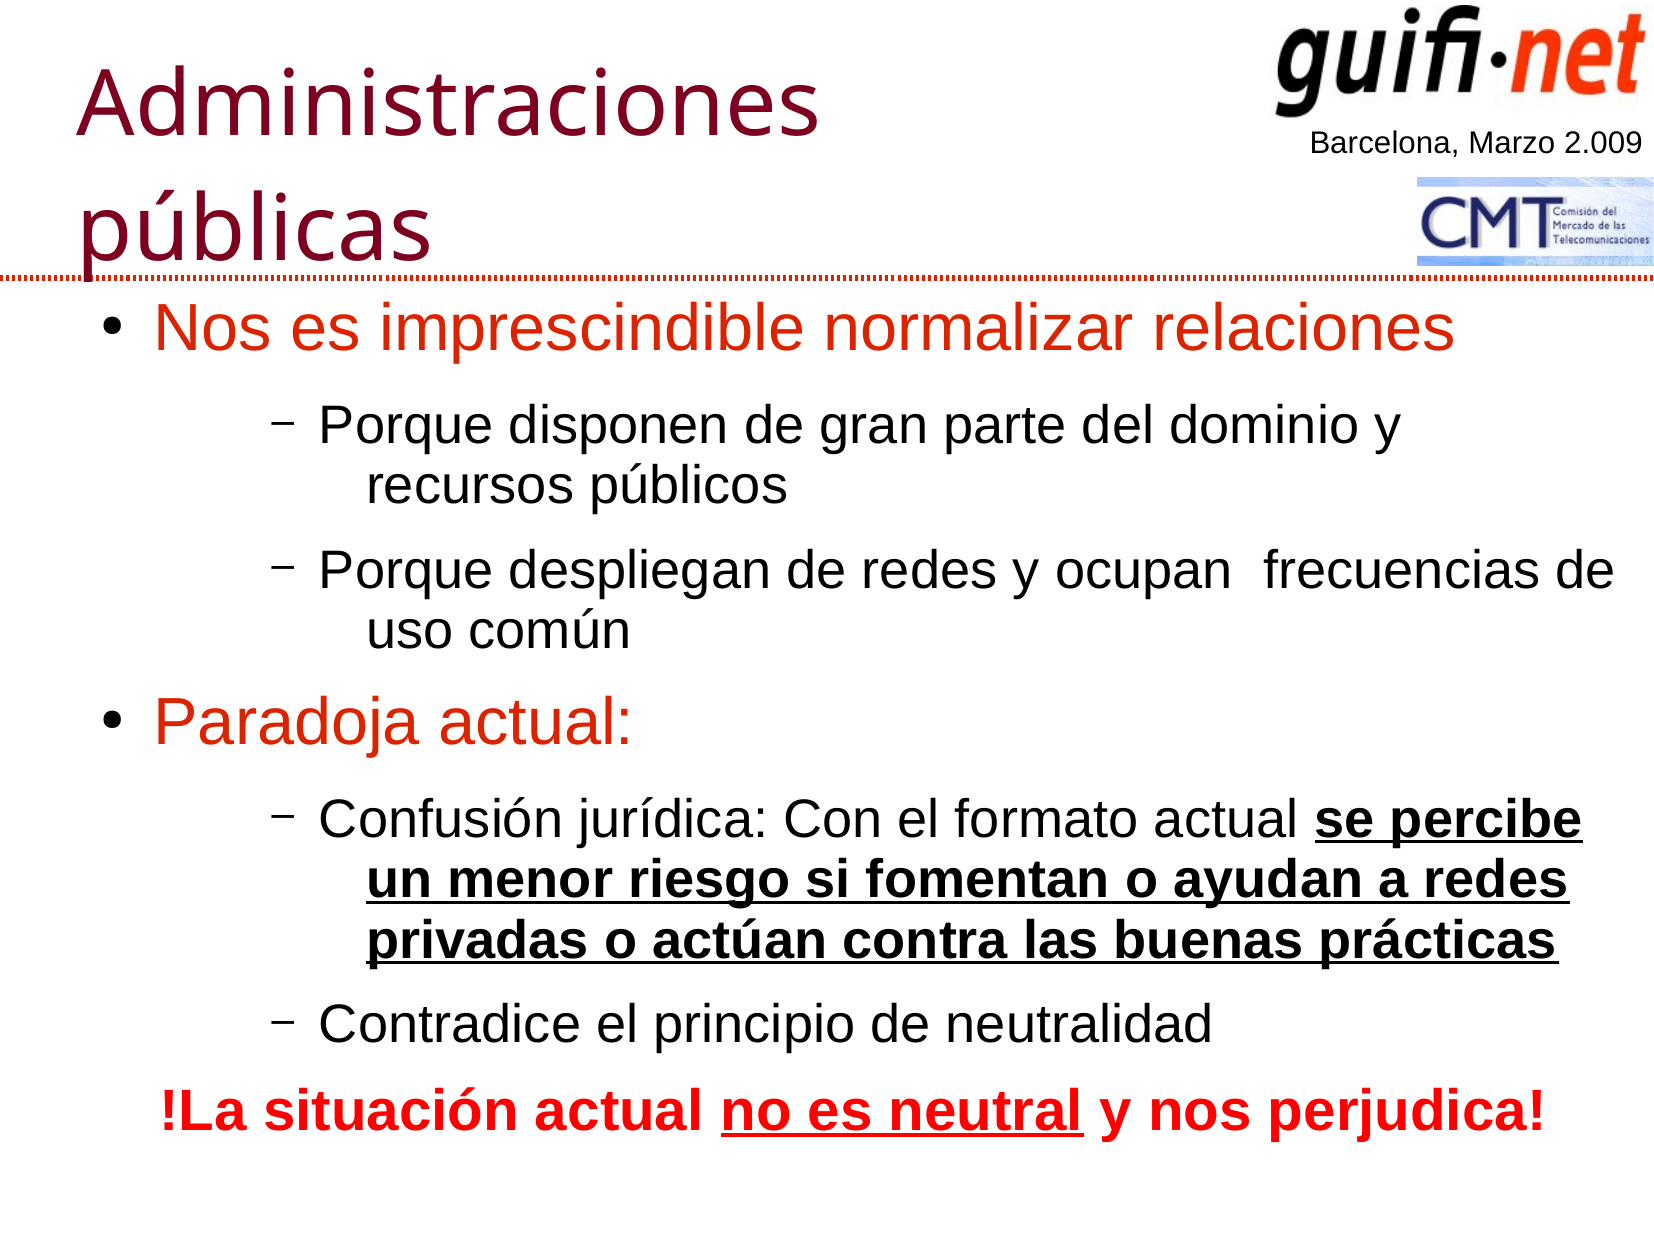

# Administraciones públicas
Nos es imprescindible normalizar relaciones
Porque disponen de gran parte del dominio y recursos públicos
Porque despliegan de redes y ocupan frecuencias de uso común
Paradoja actual:
Confusión jurídica: Con el formato actual se percibe un menor riesgo si fomentan o ayudan a redes privadas o actúan contra las buenas prácticas
Contradice el principio de neutralidad
!La situación actual no es neutral y nos perjudica!